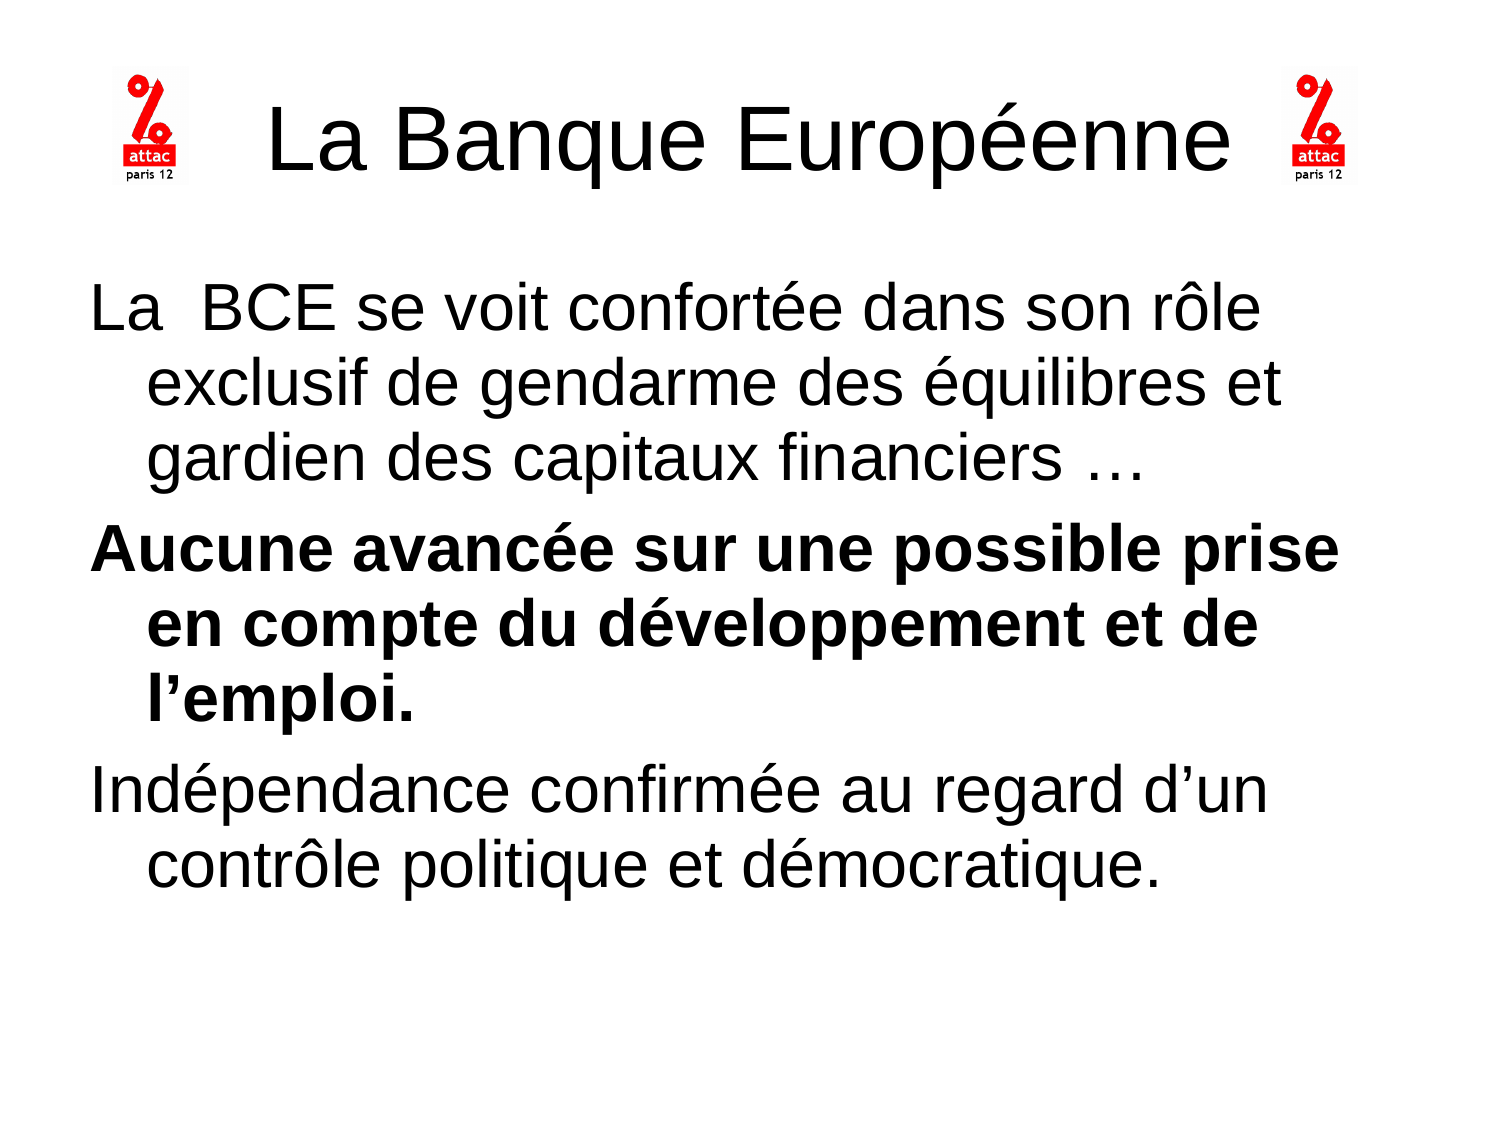

# La Banque Européenne
La BCE se voit confortée dans son rôle exclusif de gendarme des équilibres et gardien des capitaux financiers …
Aucune avancée sur une possible prise en compte du développement et de l’emploi.
Indépendance confirmée au regard d’un contrôle politique et démocratique.